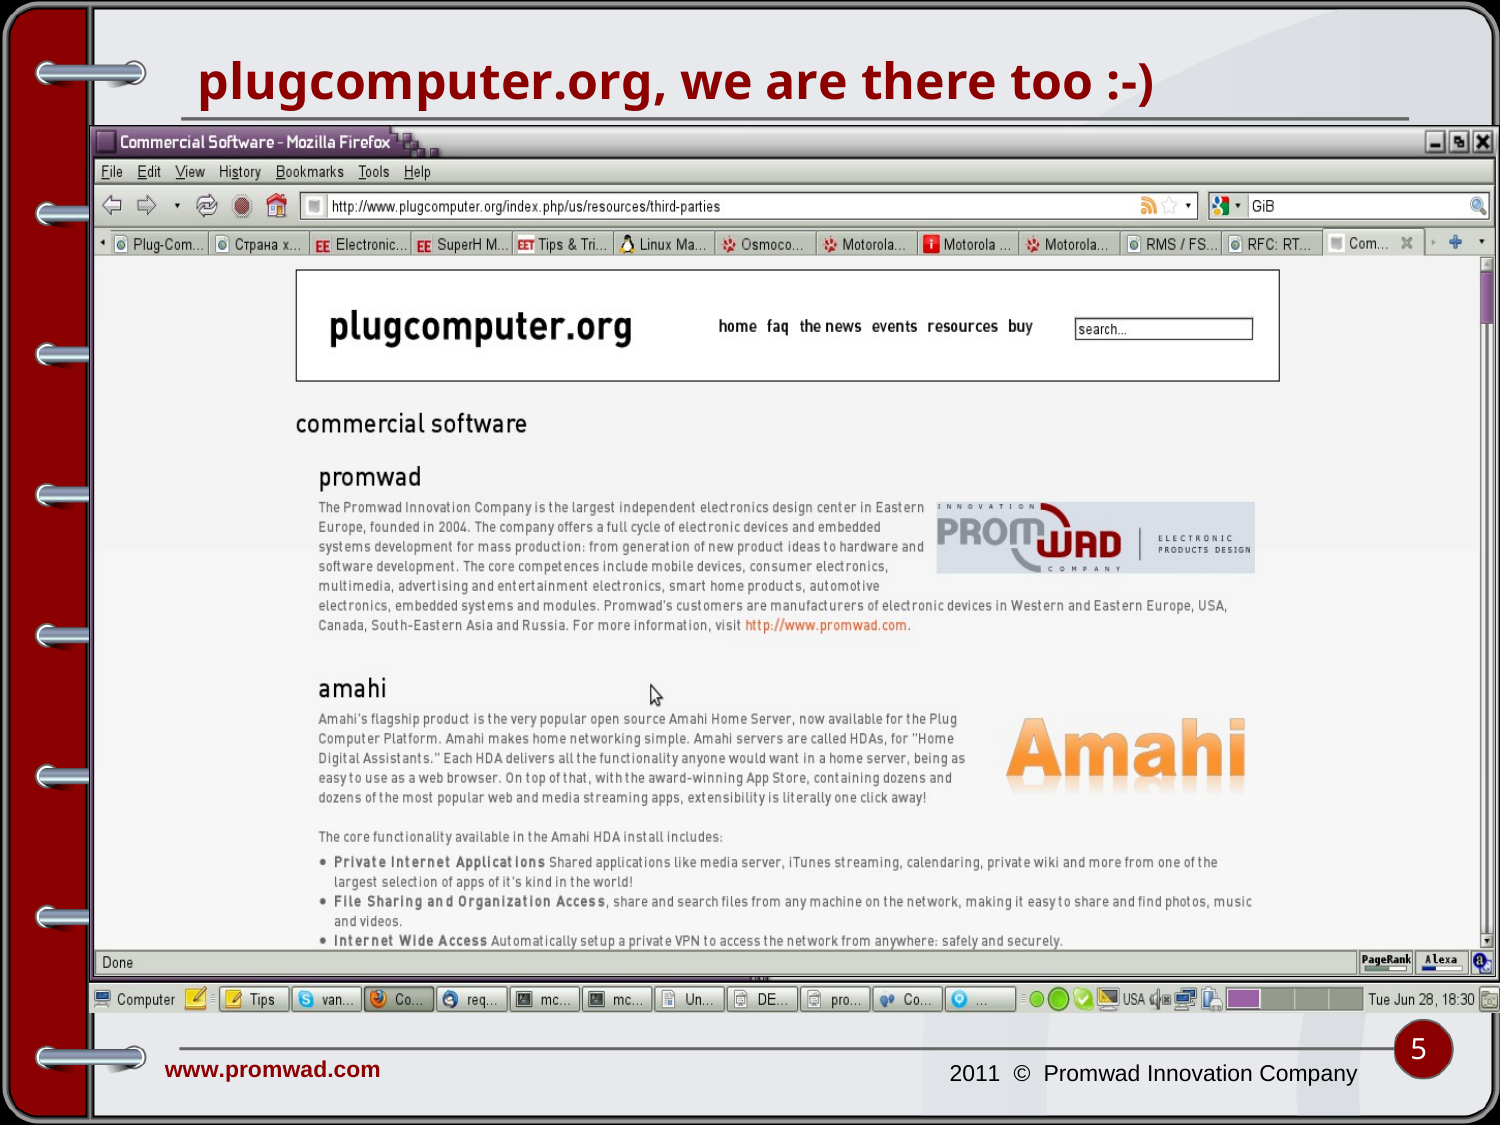

plugcomputer.org, we are there too :-)
www.promwad.com
2011 © Promwad Innovation Company